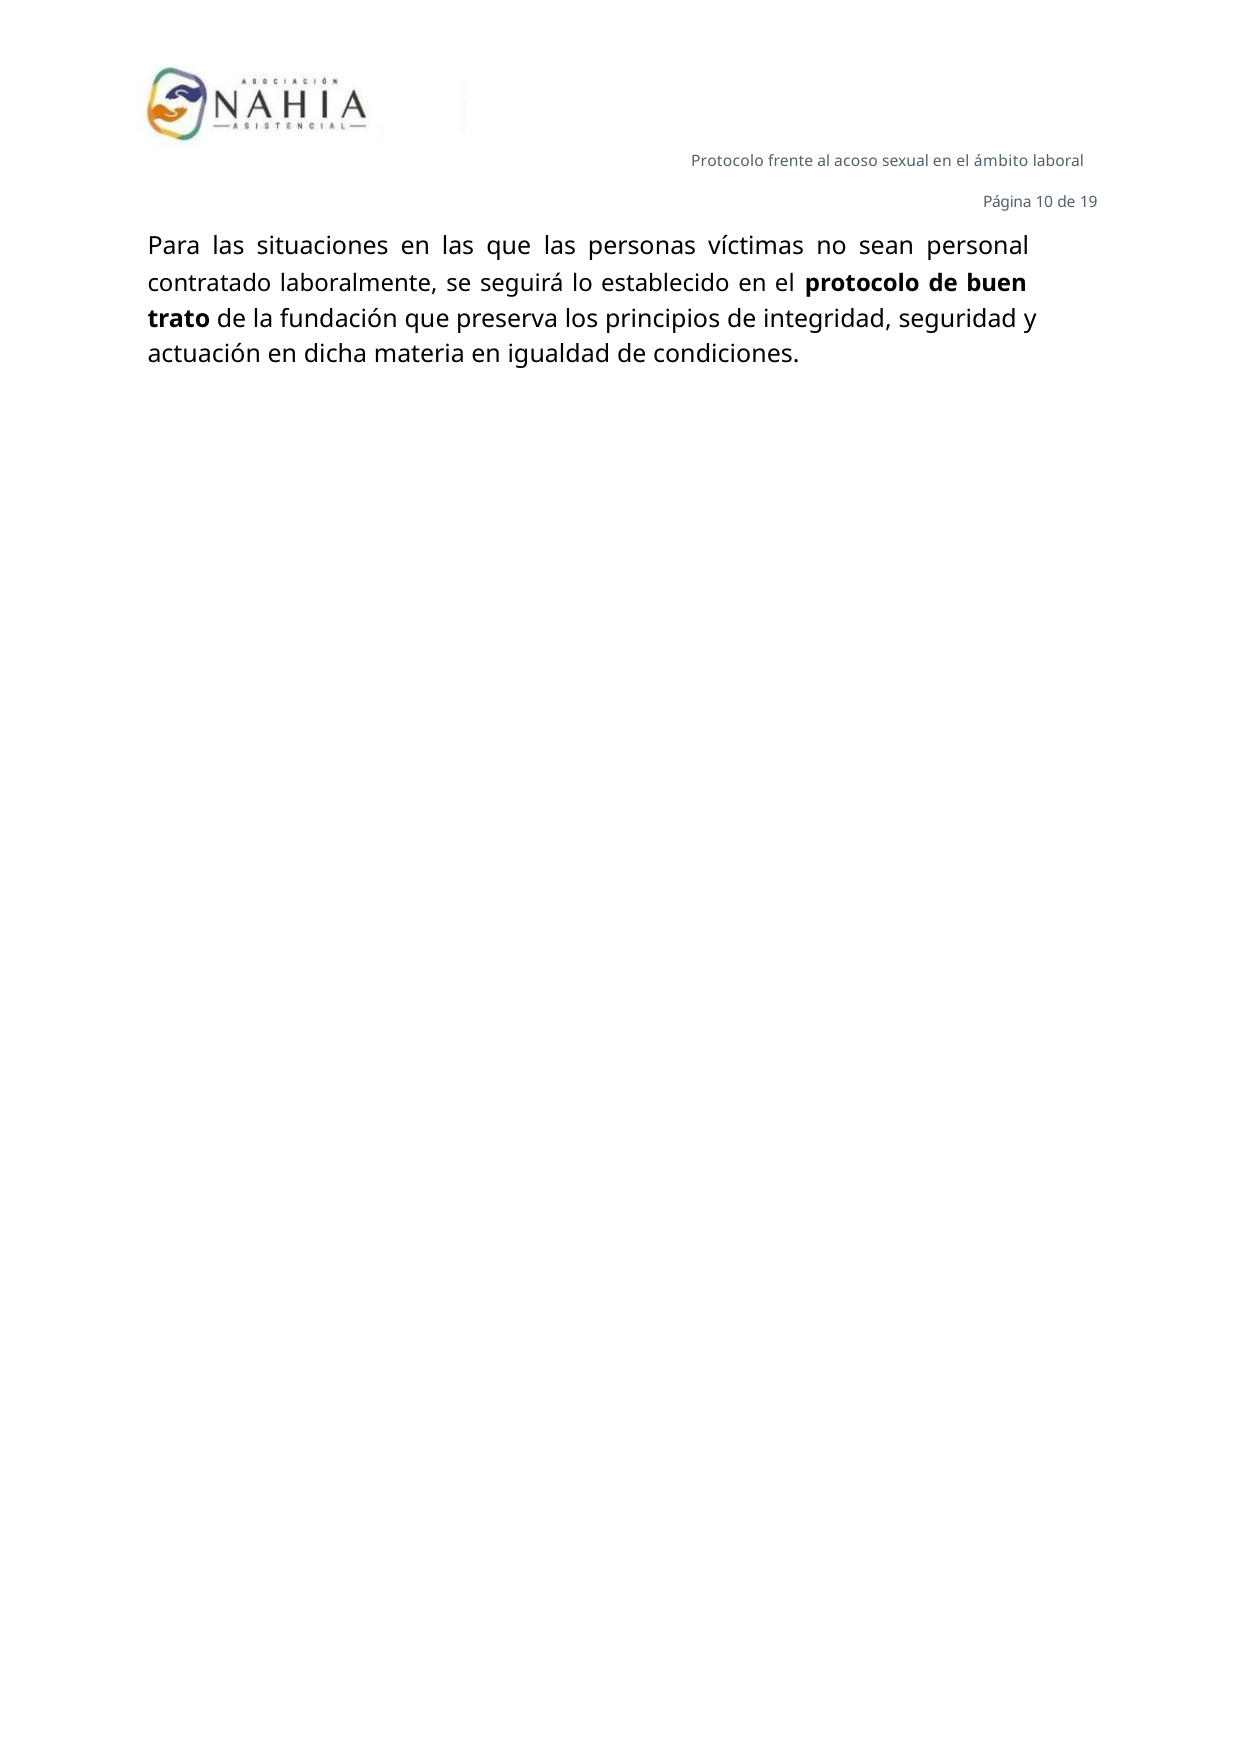

Protocolo frente al acoso sexual en el ámbito laboral
Página 10 de 19
Para las situaciones en las que las personas víctimas no sean personal
contratado laboralmente, se seguirá lo establecido en el protocolo de buen
trato de la fundación que preserva los principios de integridad, seguridad y
actuación en dicha materia en igualdad de condiciones.